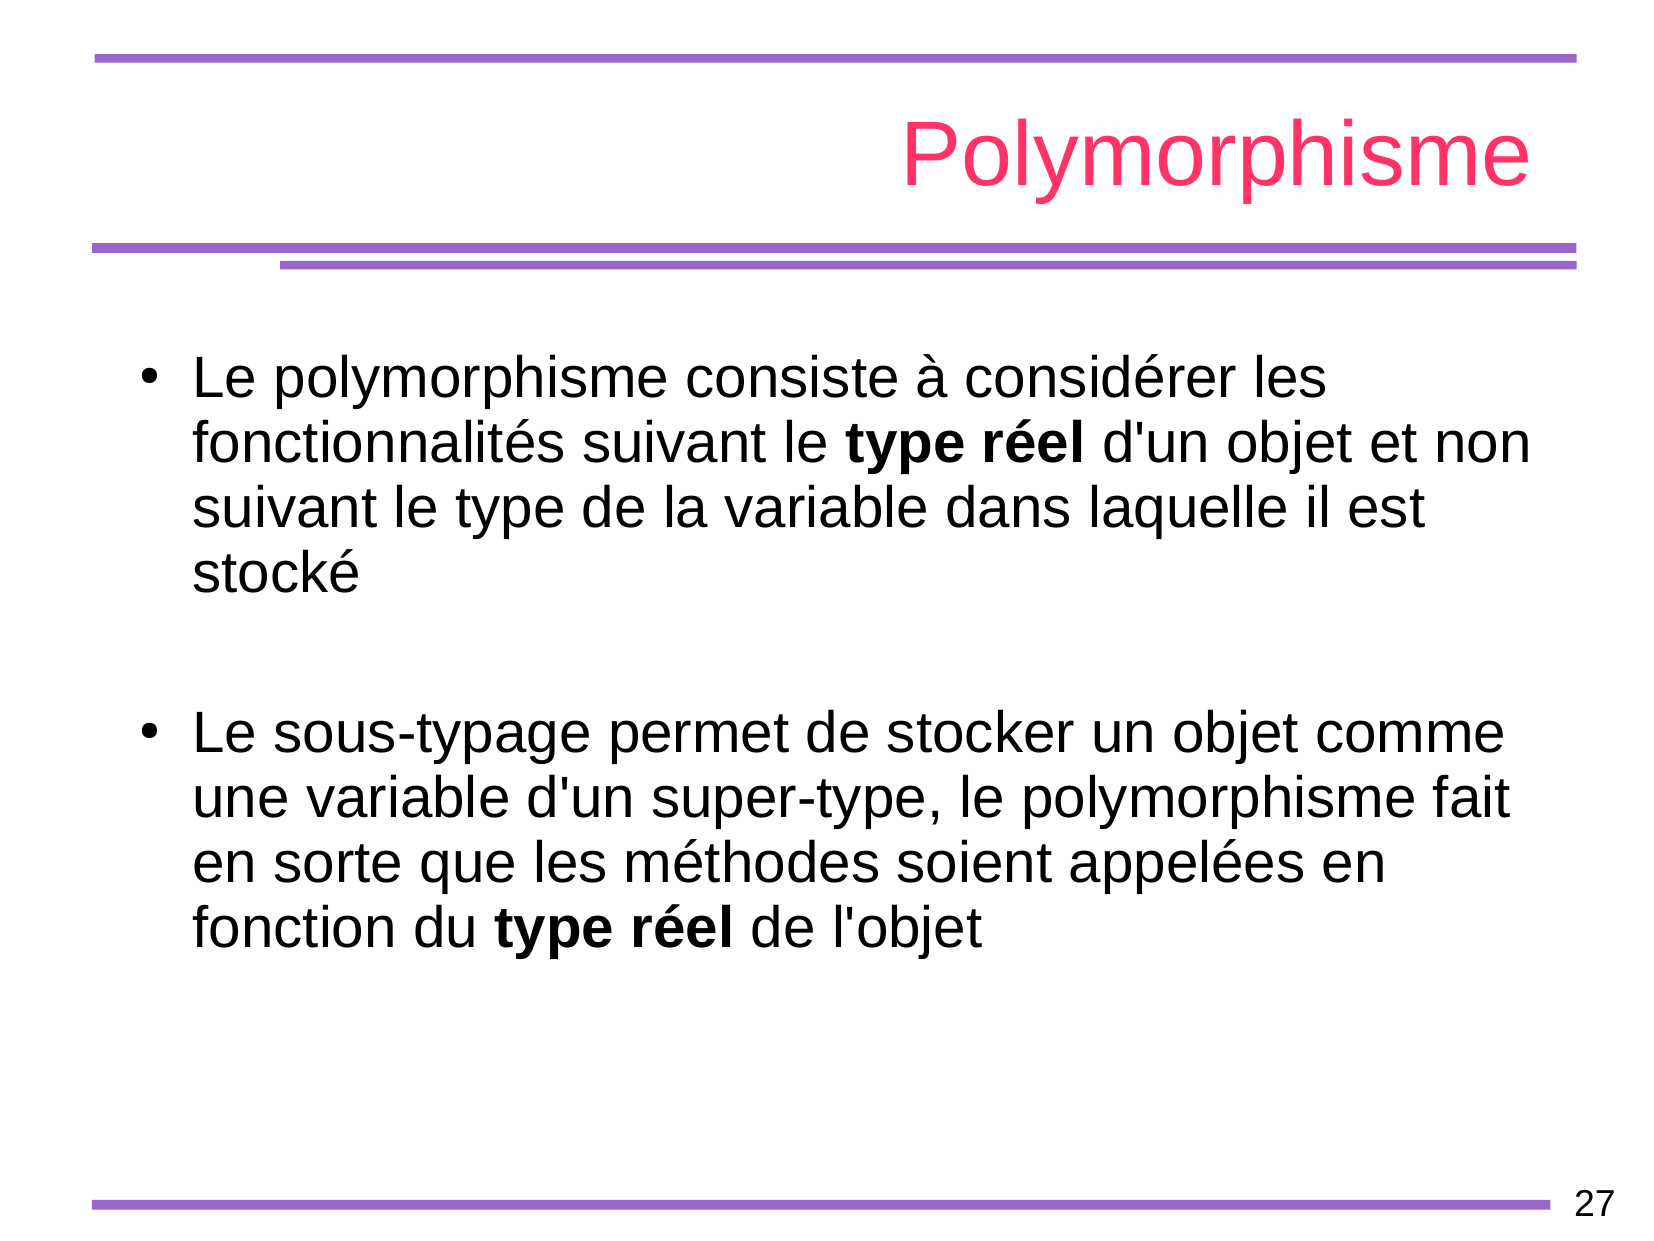

# Polymorphisme
Le polymorphisme consiste à considérer les fonctionnalités suivant le type réel d'un objet et non suivant le type de la variable dans laquelle il est stocké
Le sous-typage permet de stocker un objet comme une variable d'un super-type, le polymorphisme fait en sorte que les méthodes soient appelées en fonction du type réel de l'objet